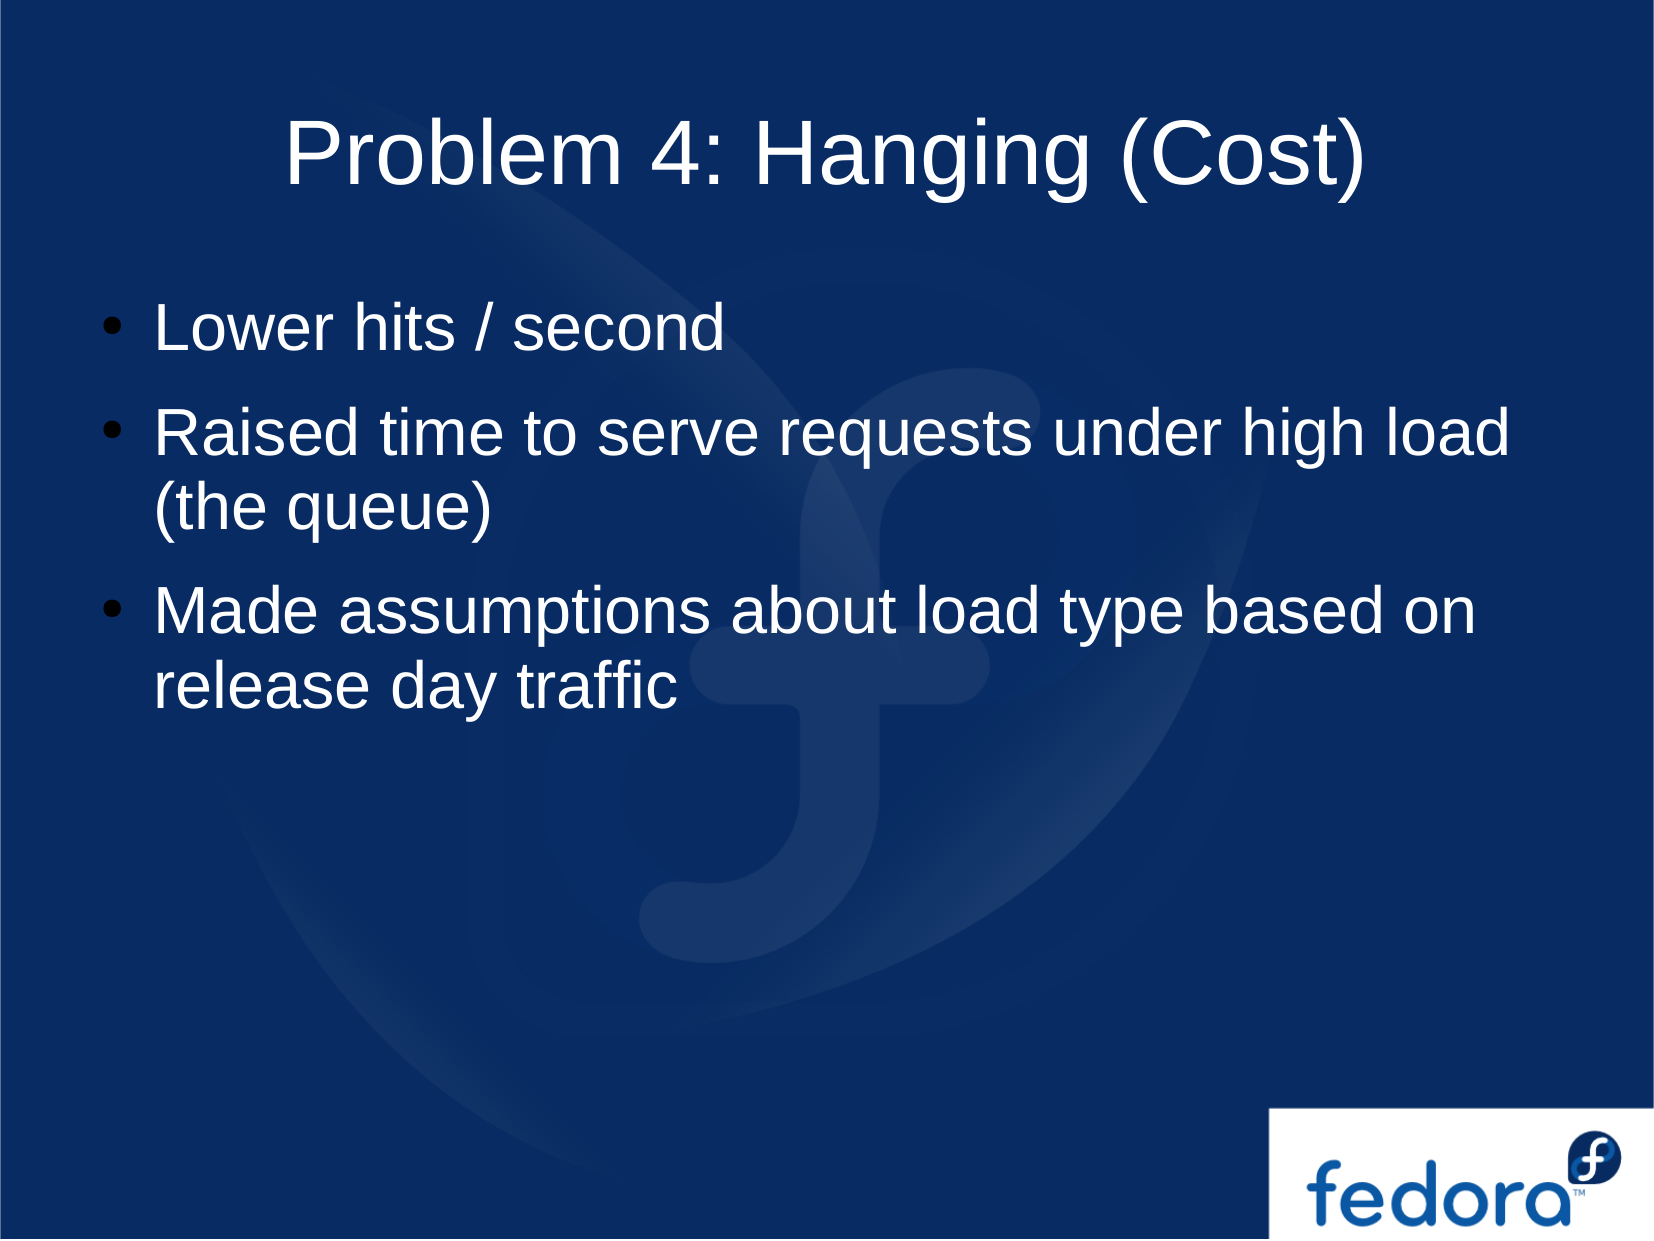

# Problem 4: Hanging (Cost)
Lower hits / second
Raised time to serve requests under high load (the queue)
Made assumptions about load type based on release day traffic